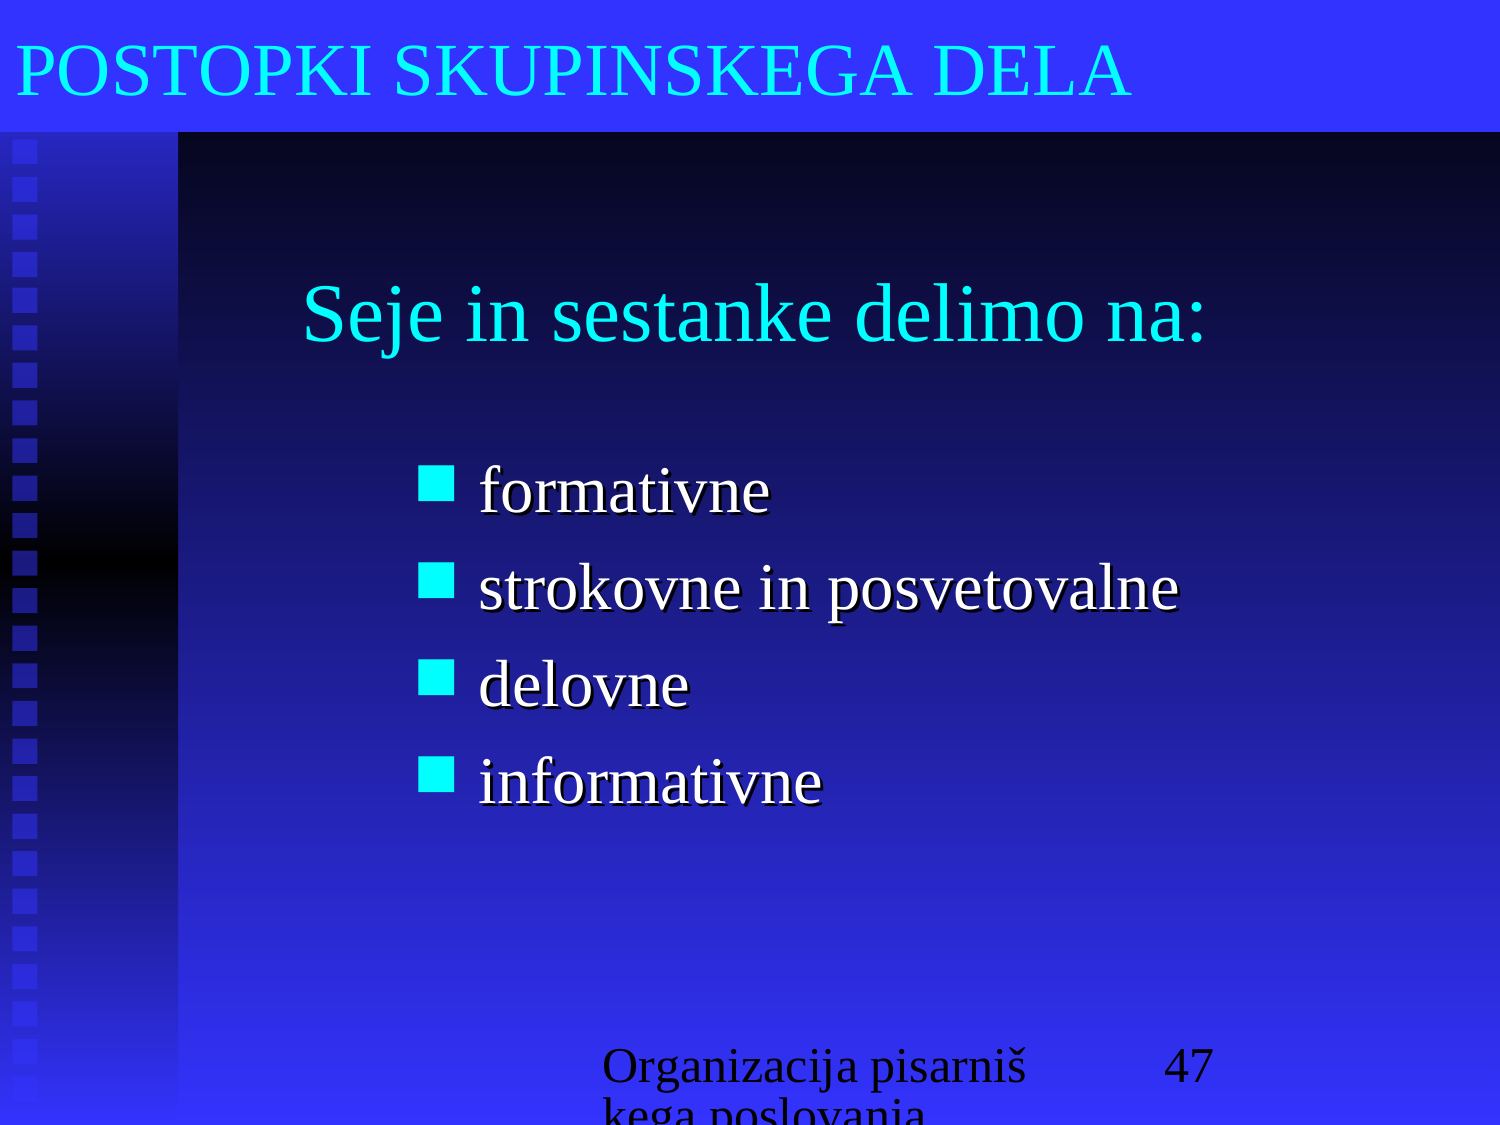

# POSTOPKI SKUPINSKEGA DELA
Seje in sestanke delimo na:
formativne
strokovne in posvetovalne
delovne
informativne
Organizacija pisarniškega poslovanja
47